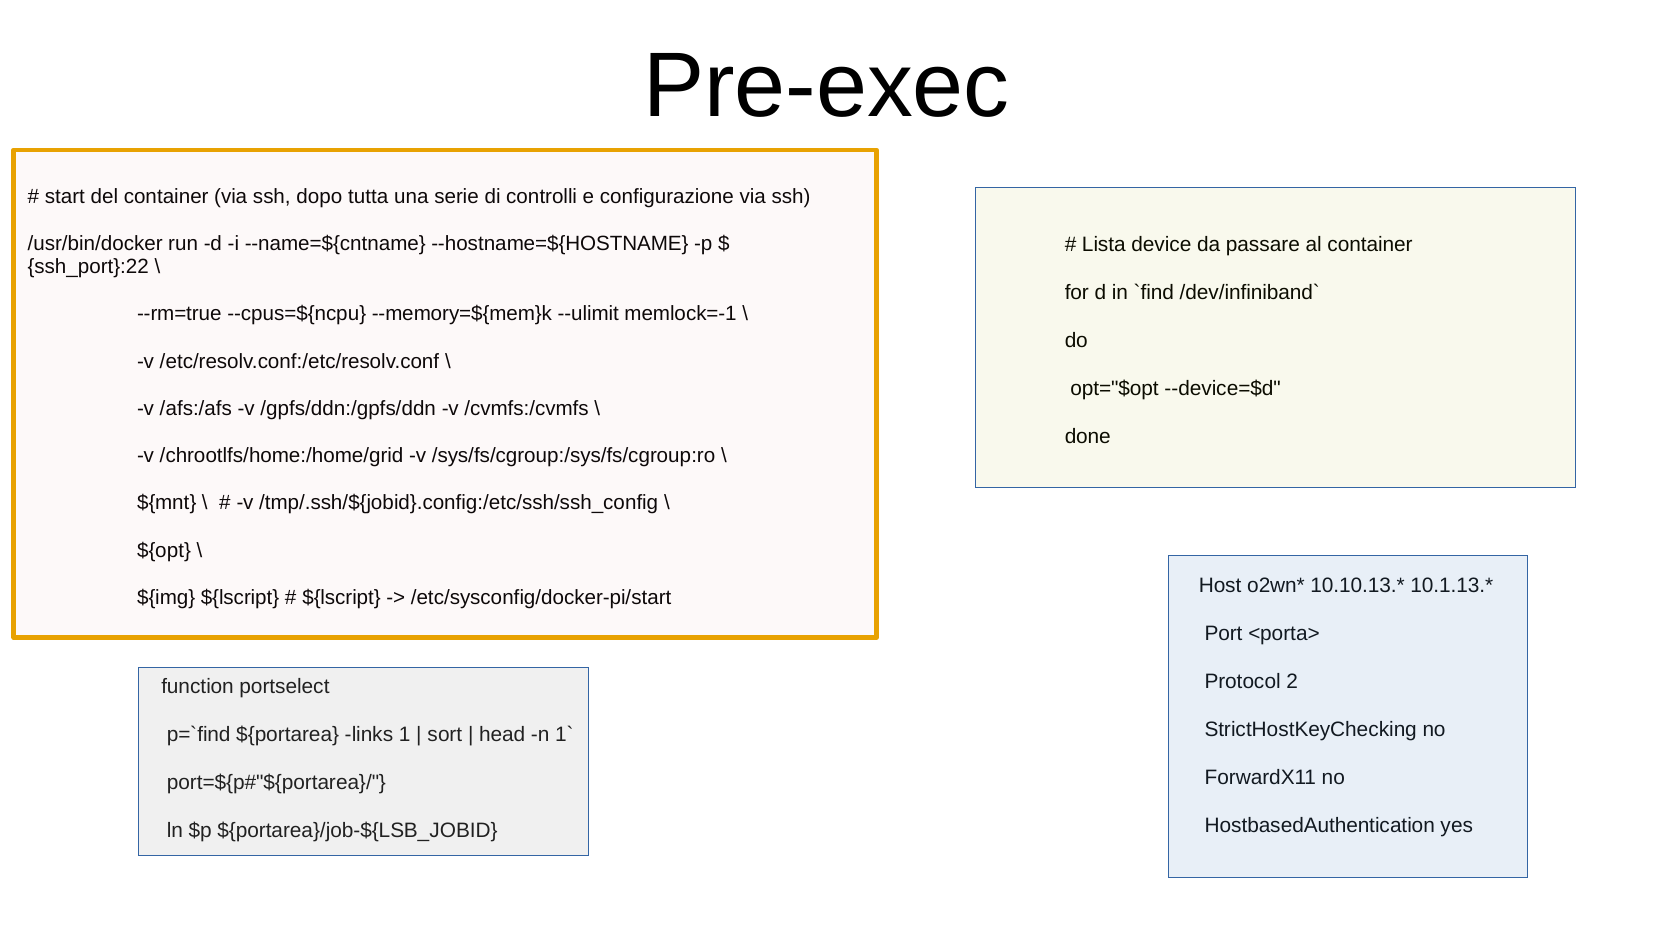

# Pre-exec
# start del container (via ssh, dopo tutta una serie di controlli e configurazione via ssh)
/usr/bin/docker run -d -i --name=${cntname} --hostname=${HOSTNAME} -p ${ssh_port}:22 \
                   --rm=true --cpus=${ncpu} --memory=${mem}k --ulimit memlock=-1 \
                   -v /etc/resolv.conf:/etc/resolv.conf \
                   -v /afs:/afs -v /gpfs/ddn:/gpfs/ddn -v /cvmfs:/cvmfs \
                   -v /chrootlfs/home:/home/grid -v /sys/fs/cgroup:/sys/fs/cgroup:ro \
                   ${mnt} \ # -v /tmp/.ssh/${jobid}.config:/etc/ssh/ssh_config \
                   ${opt} \
                   ${img} ${lscript} # ${lscript} -> /etc/sysconfig/docker-pi/start
# Lista device da passare al container
for d in `find /dev/infiniband`
do
 opt="$opt --device=$d"
done
Host o2wn* 10.10.13.* 10.1.13.*
 Port <porta>
 Protocol 2
 StrictHostKeyChecking no
 ForwardX11 no
 HostbasedAuthentication yes
function portselect
 p=`find ${portarea} -links 1 | sort | head -n 1`
 port=${p#"${portarea}/"}
 ln $p ${portarea}/job-${LSB_JOBID}